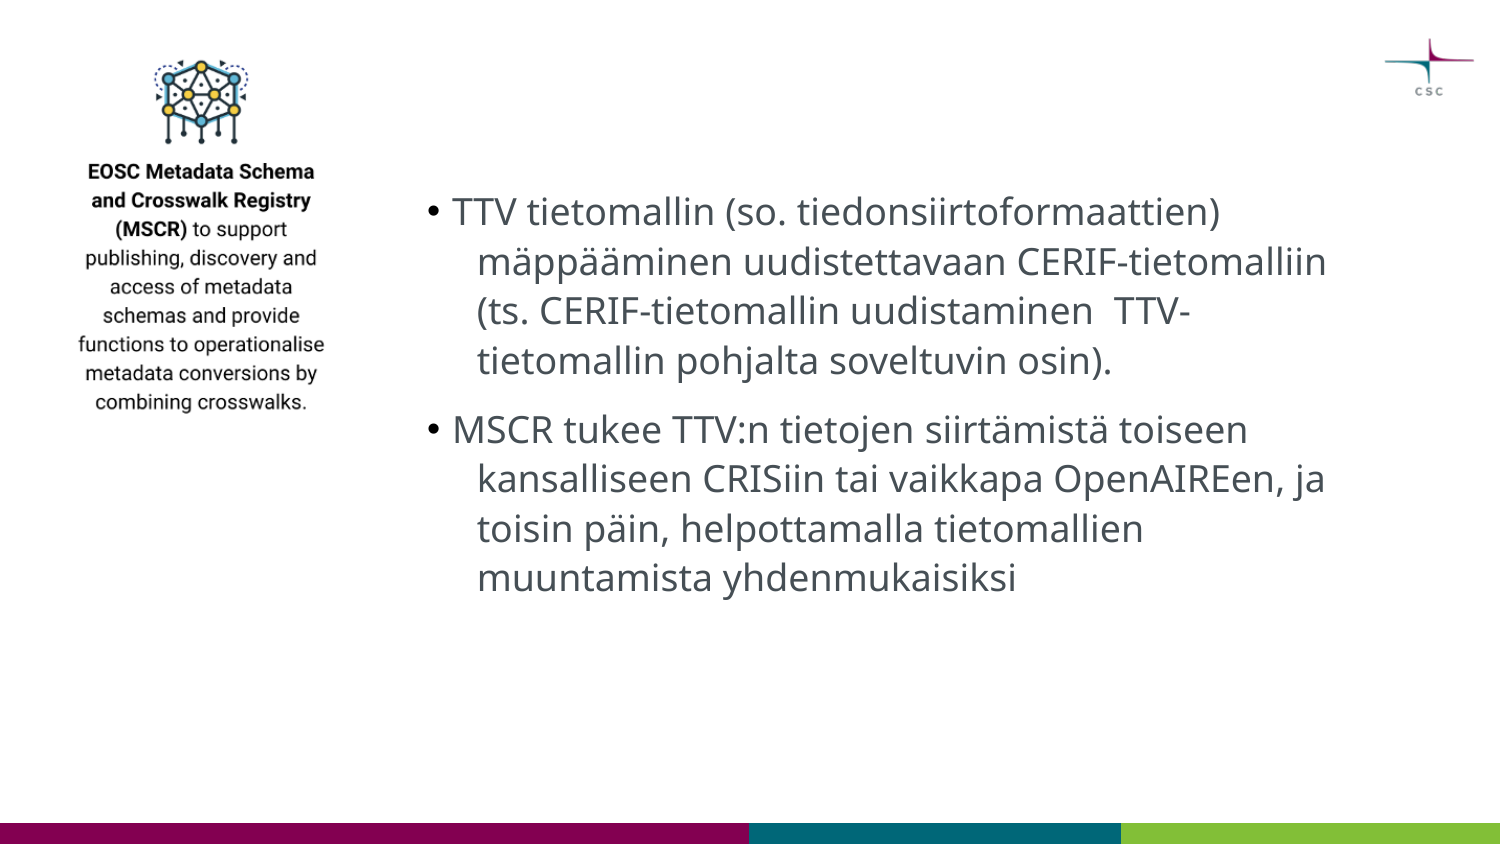

TTV tietomallin (so. tiedonsiirtoformaattien) mäppääminen uudistettavaan CERIF-tietomalliin (ts. CERIF-tietomallin uudistaminen  TTV-tietomallin pohjalta soveltuvin osin).
MSCR tukee TTV:n tietojen siirtämistä toiseen kansalliseen CRISiin tai vaikkapa OpenAIREen, ja toisin päin, helpottamalla tietomallien muuntamista yhdenmukaisiksi